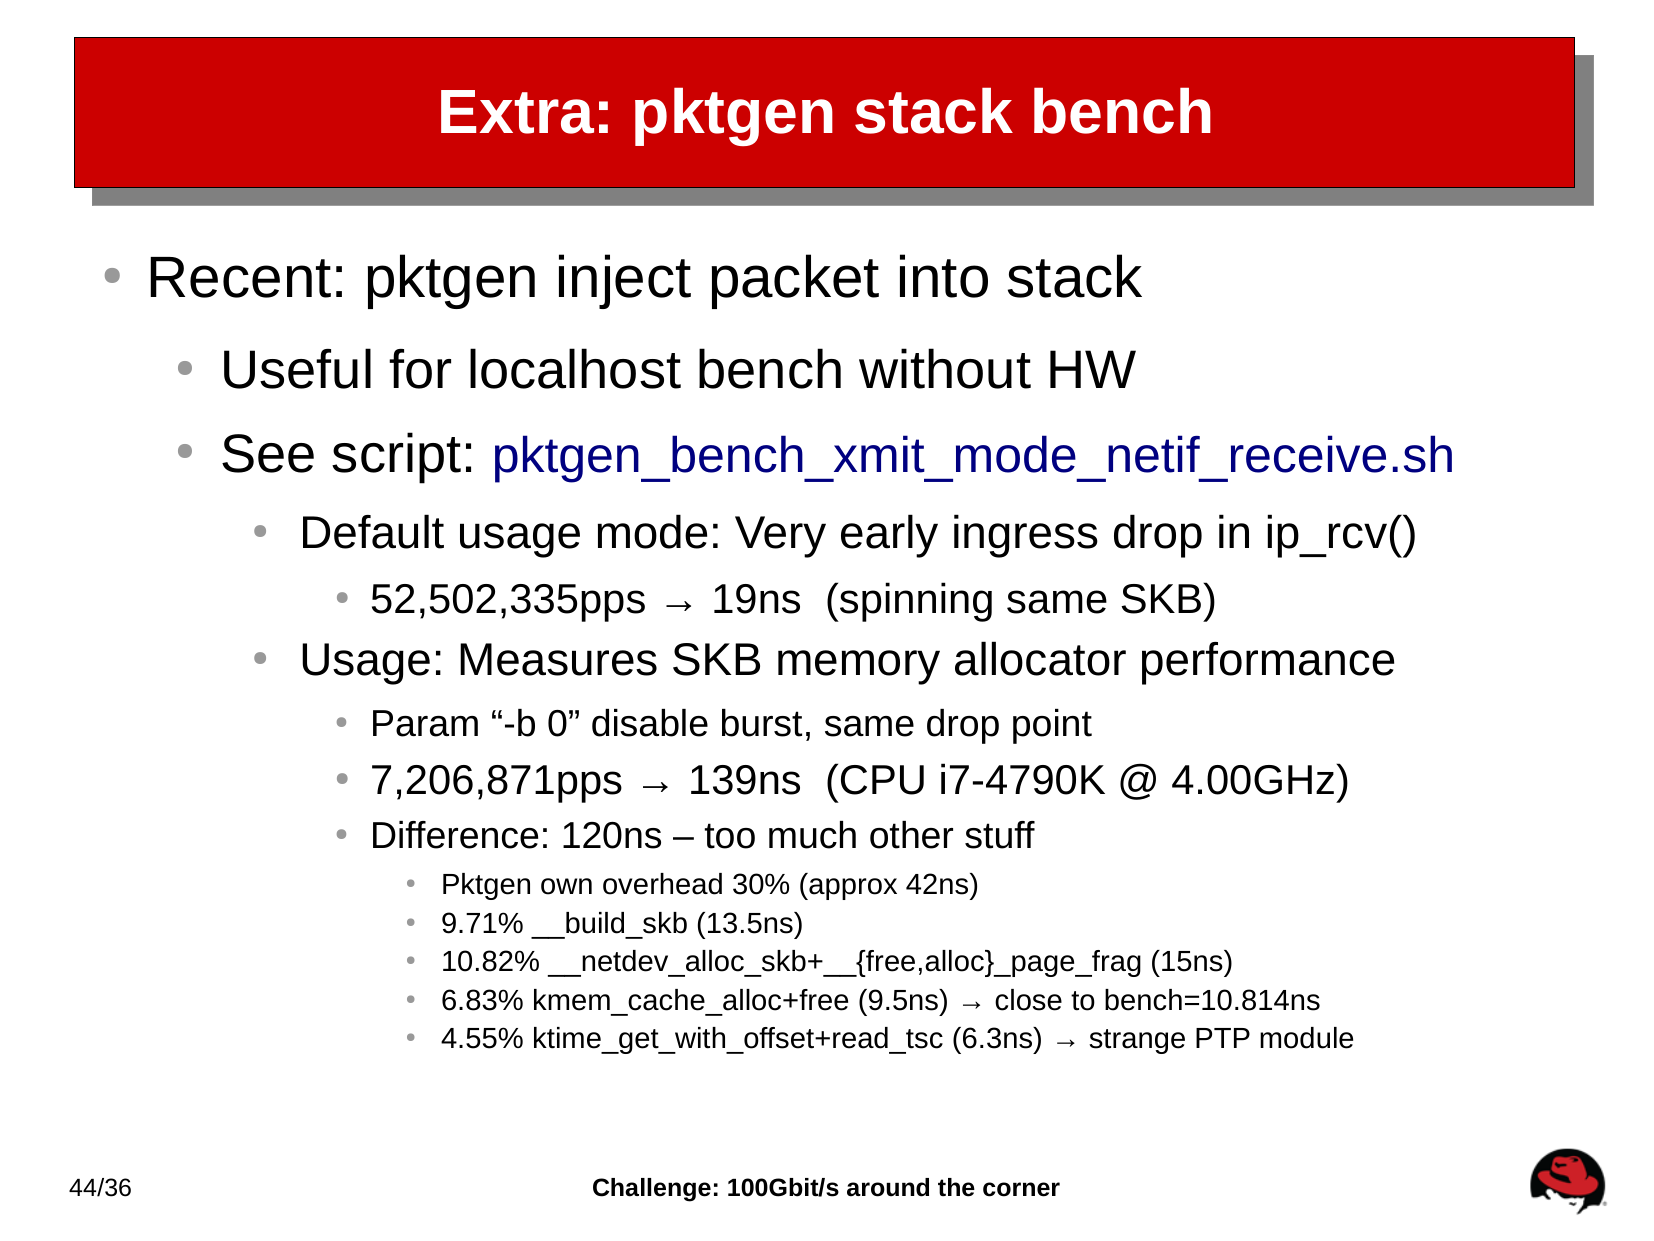

# Extra: pktgen stack bench
Recent: pktgen inject packet into stack
Useful for localhost bench without HW
See script: pktgen_bench_xmit_mode_netif_receive.sh
Default usage mode: Very early ingress drop in ip_rcv()
52,502,335pps → 19ns (spinning same SKB)
Usage: Measures SKB memory allocator performance
Param “-b 0” disable burst, same drop point
7,206,871pps → 139ns (CPU i7-4790K @ 4.00GHz)
Difference: 120ns – too much other stuff
Pktgen own overhead 30% (approx 42ns)
9.71% __build_skb (13.5ns)
10.82% __netdev_alloc_skb+__{free,alloc}_page_frag (15ns)
6.83% kmem_cache_alloc+free (9.5ns) → close to bench=10.814ns
4.55% ktime_get_with_offset+read_tsc (6.3ns) → strange PTP module